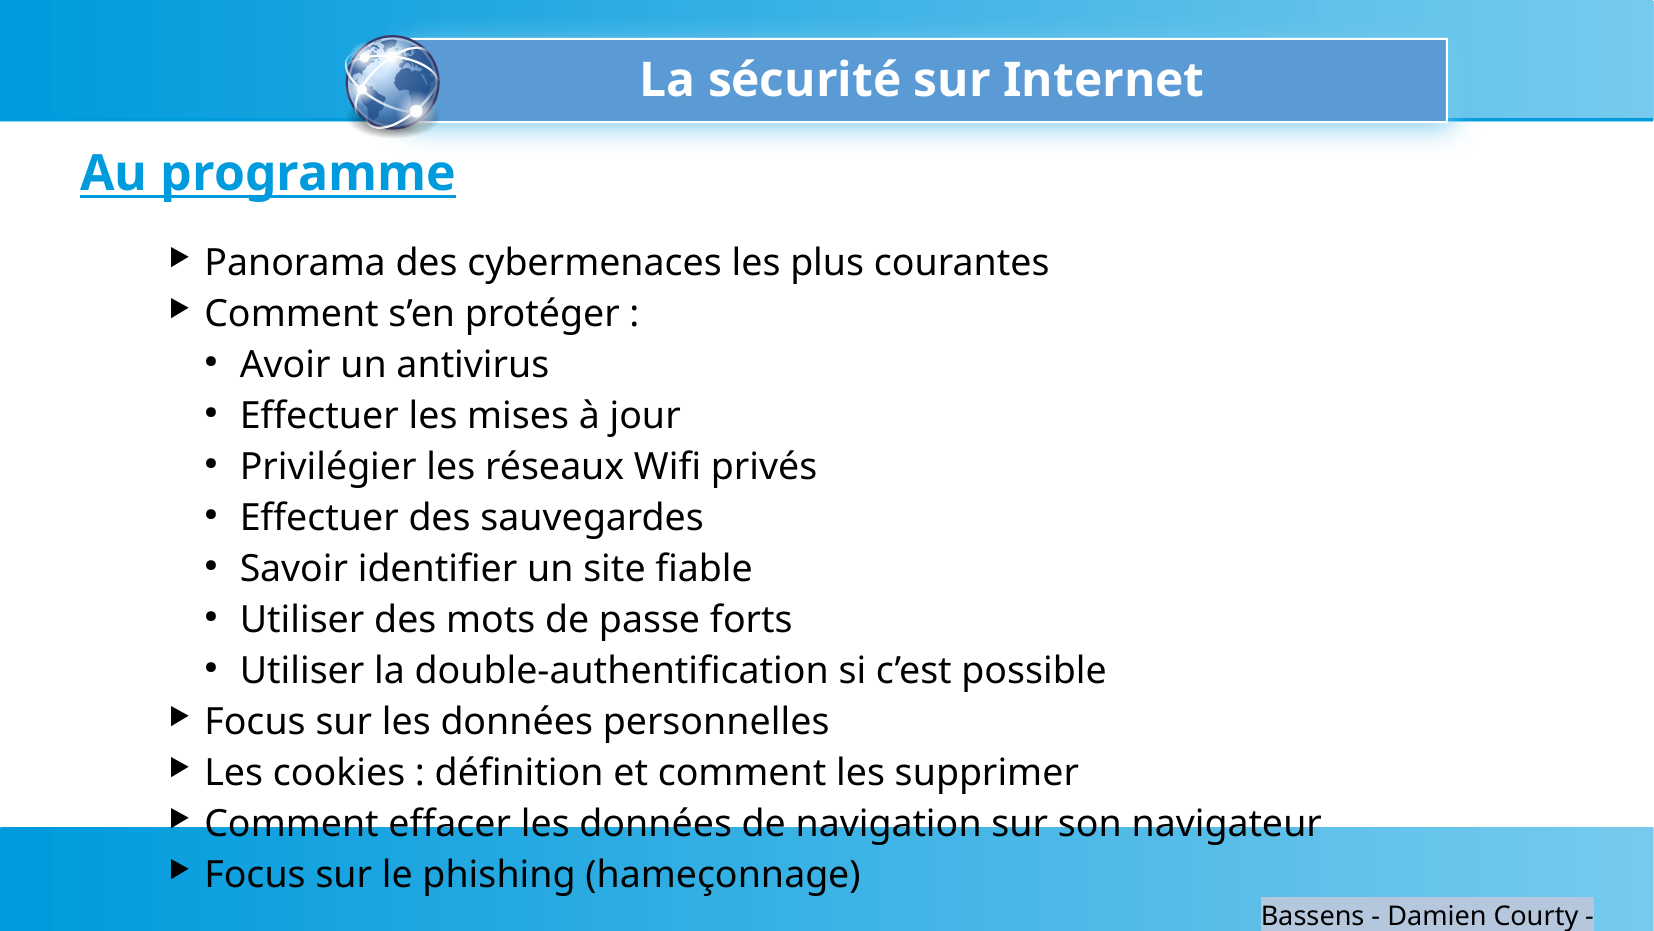

La sécurité sur Internet
Panorama des cybermenaces les plus courantes
Comment s’en protéger :
Avoir un antivirus
Effectuer les mises à jour
Privilégier les réseaux Wifi privés
Effectuer des sauvegardes
Savoir identifier un site fiable
Utiliser des mots de passe forts
Utiliser la double-authentification si c’est possible
Focus sur les données personnelles
Les cookies : définition et comment les supprimer
Comment effacer les données de navigation sur son navigateur
Focus sur le phishing (hameçonnage)
Au programme
Bassens - Damien Courty - 2024